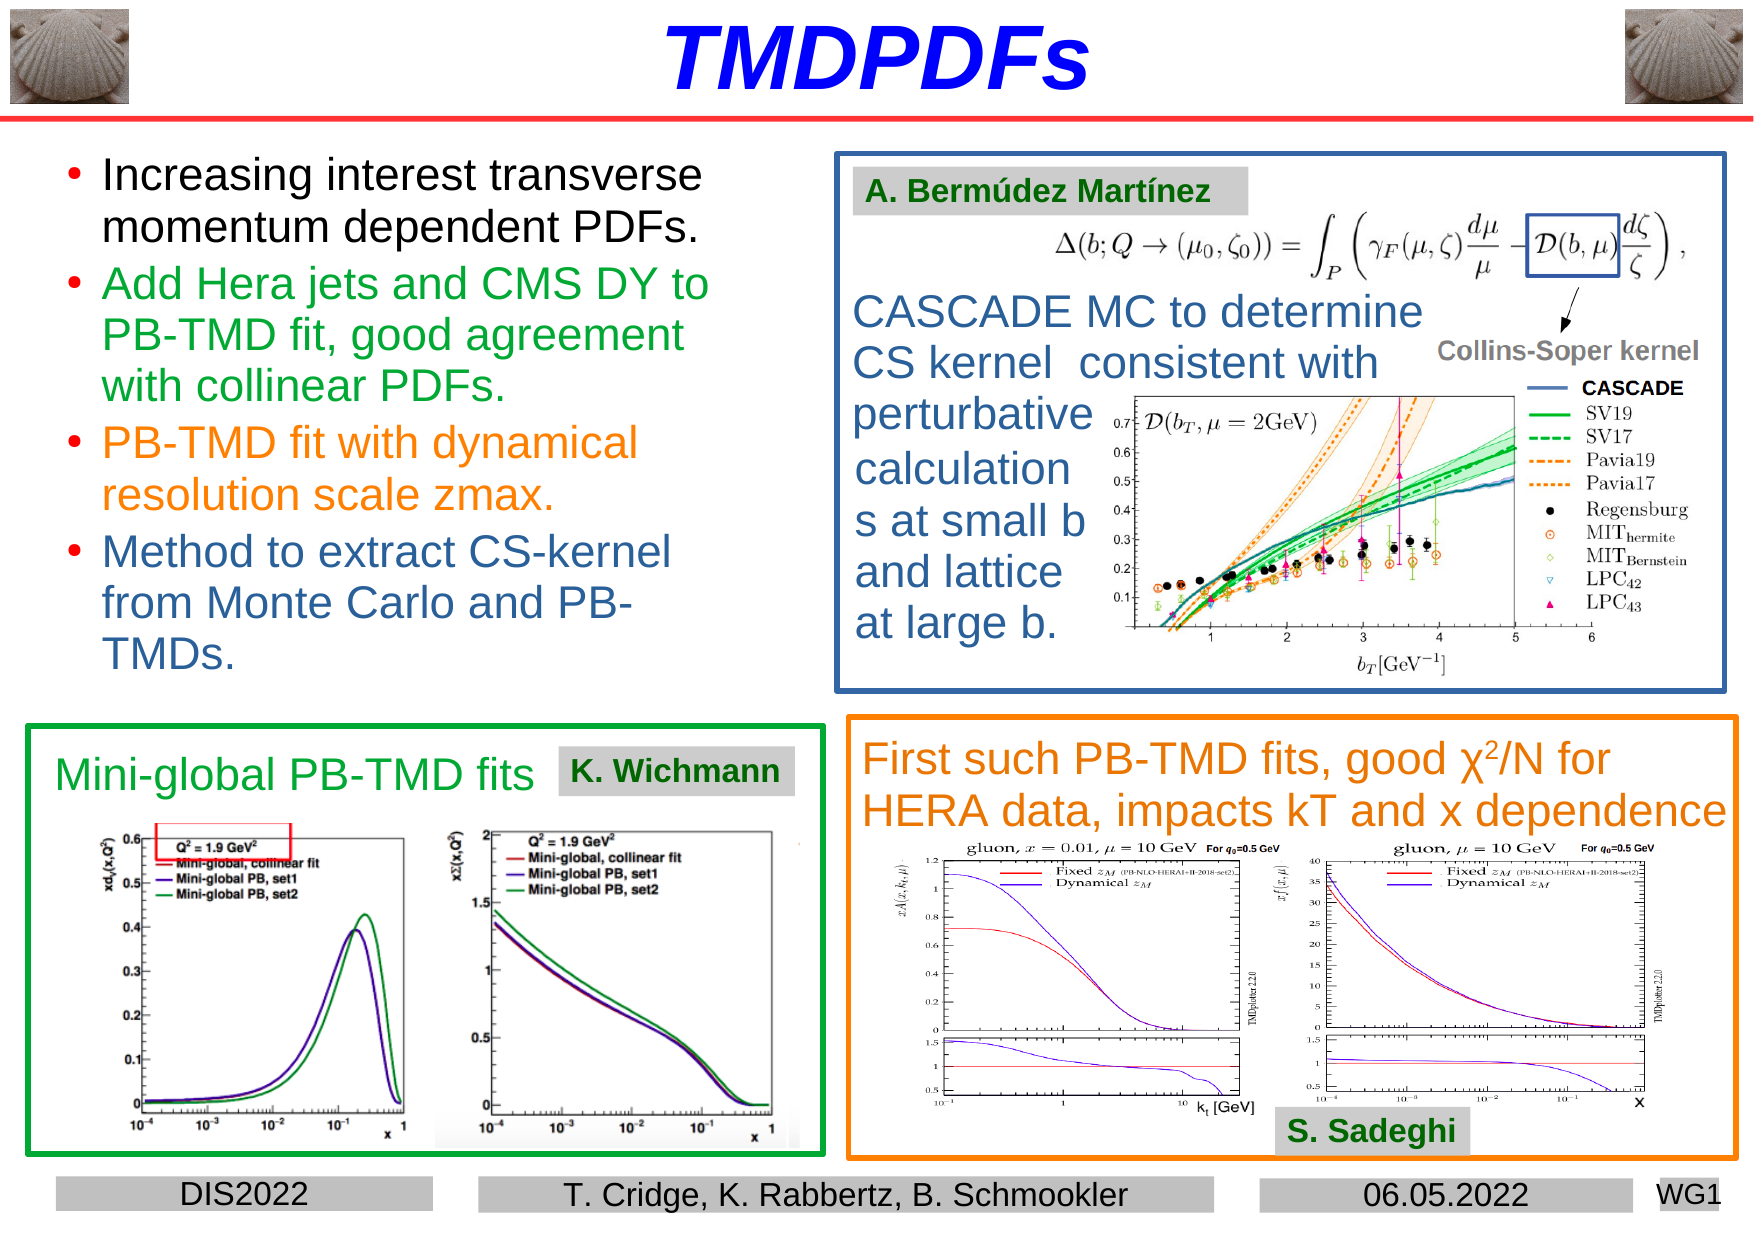

# TMDPDFs
Increasing interest transverse momentum dependent PDFs.
Add Hera jets and CMS DY to PB-TMD fit, good agreement with collinear PDFs.
PB-TMD fit with dynamical resolution scale zmax.
Method to extract CS-kernel from Monte Carlo and PB-TMDs.
A. Bermúdez Martínez
CASCADE MC to determine CS kernel consistent with perturbative
calculations at small b and lattice at large b.
Mini-global PB-TMD fits
K. Wichmann
Mini-global PB-TMD fits
K. Wichmann
First such PB-TMD fits, good χ2/N for HERA data, impacts kT and x dependence
S. Sadeghi